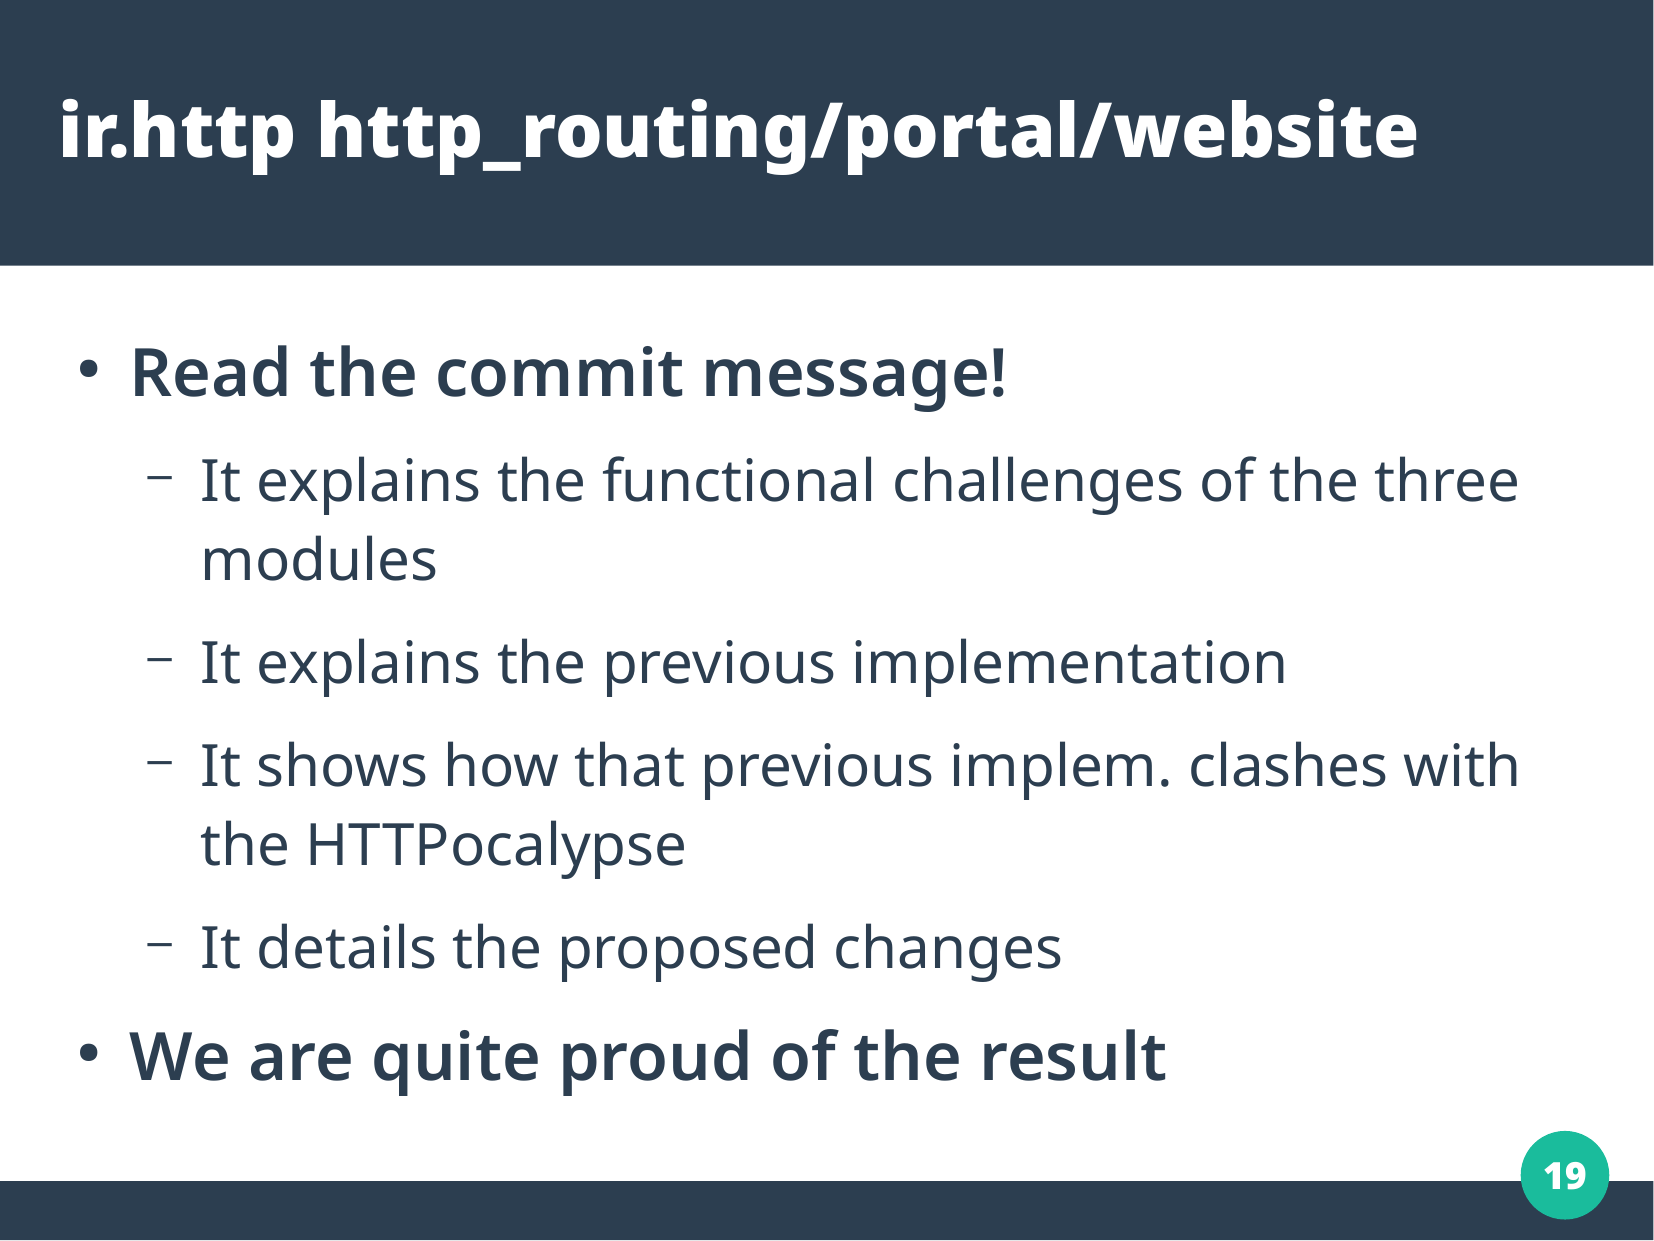

# ir.http http_routing/portal/website
Read the commit message!
It explains the functional challenges of the three modules
It explains the previous implementation
It shows how that previous implem. clashes with the HTTPocalypse
It details the proposed changes
We are quite proud of the result
19